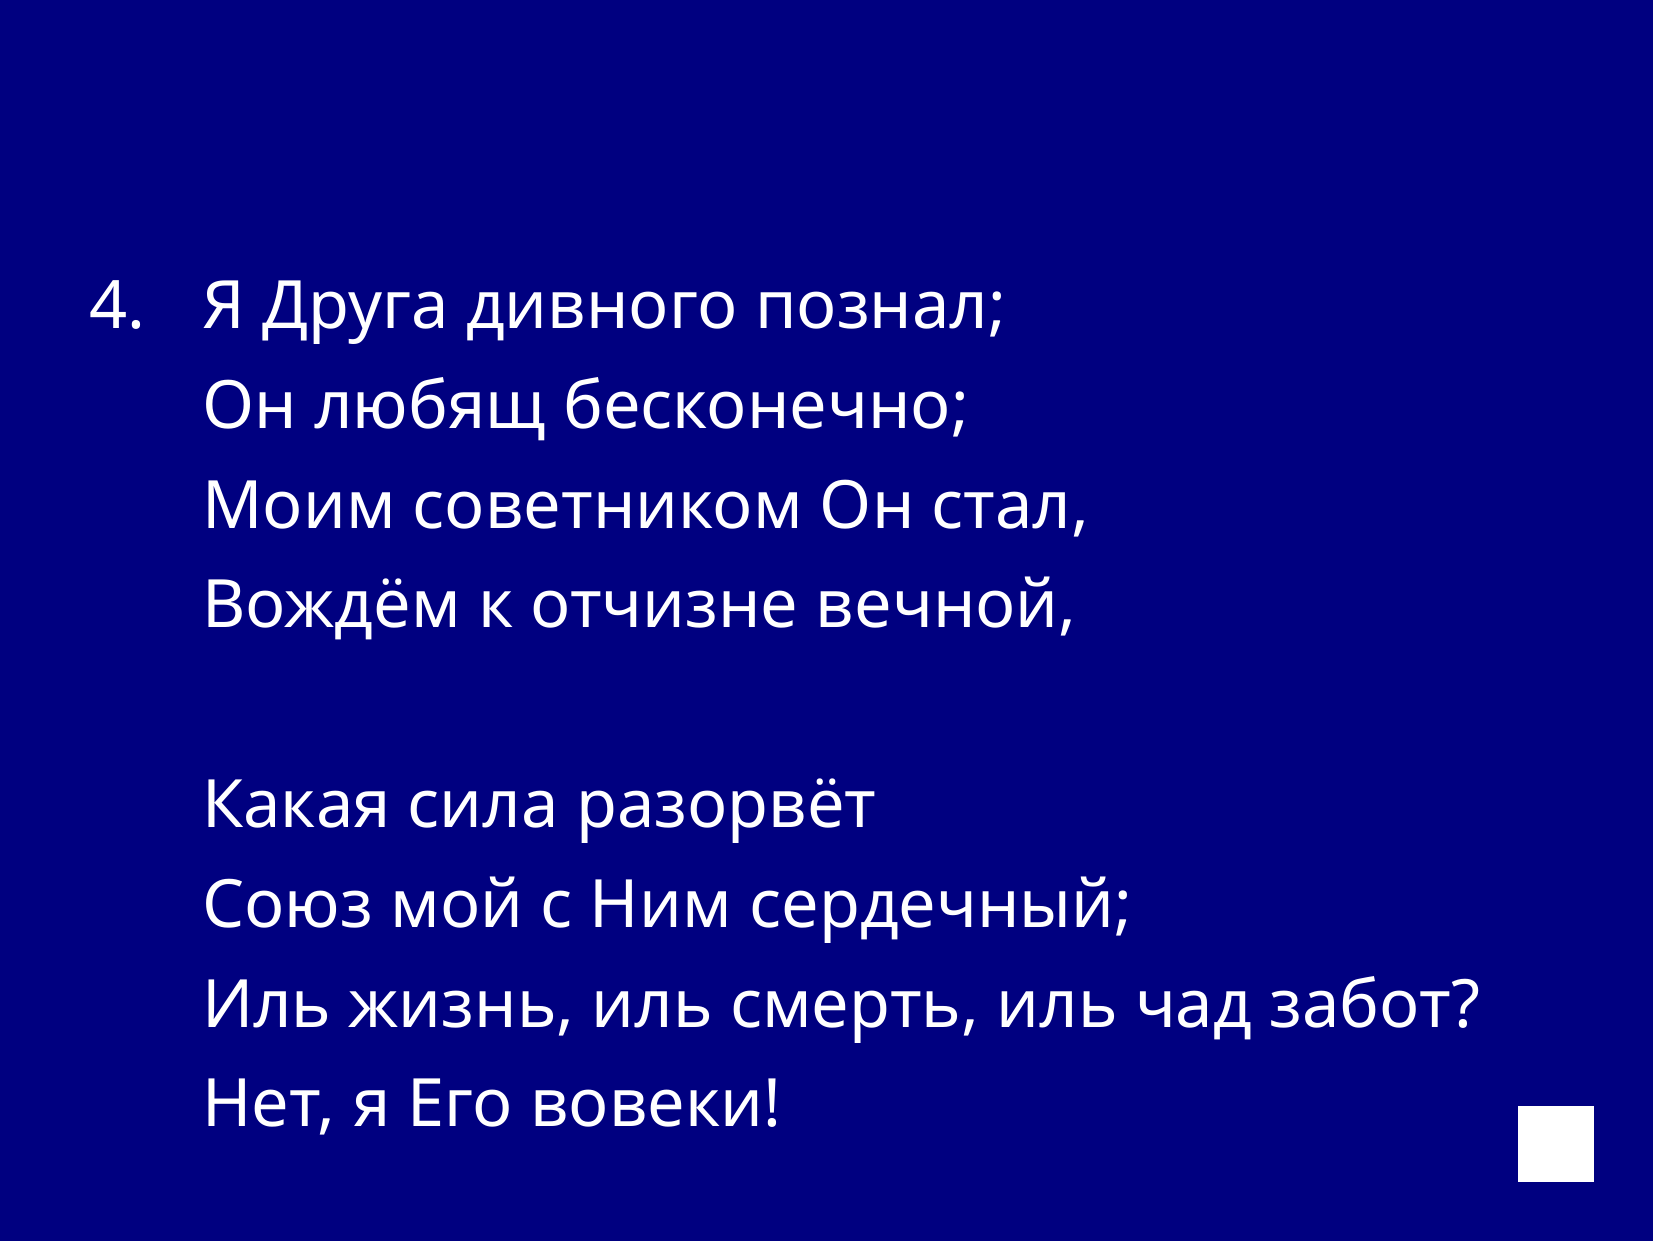

4.	Я Друга дивного познал;
	Он любящ бесконечно;
	Моим советником Он стал,
	Вождём к отчизне вечной,
	Какая сила разорвёт
	Союз мой с Ним сердечный;
	Иль жизнь, иль смерть, иль чад забот?
	Нет, я Его вовеки!